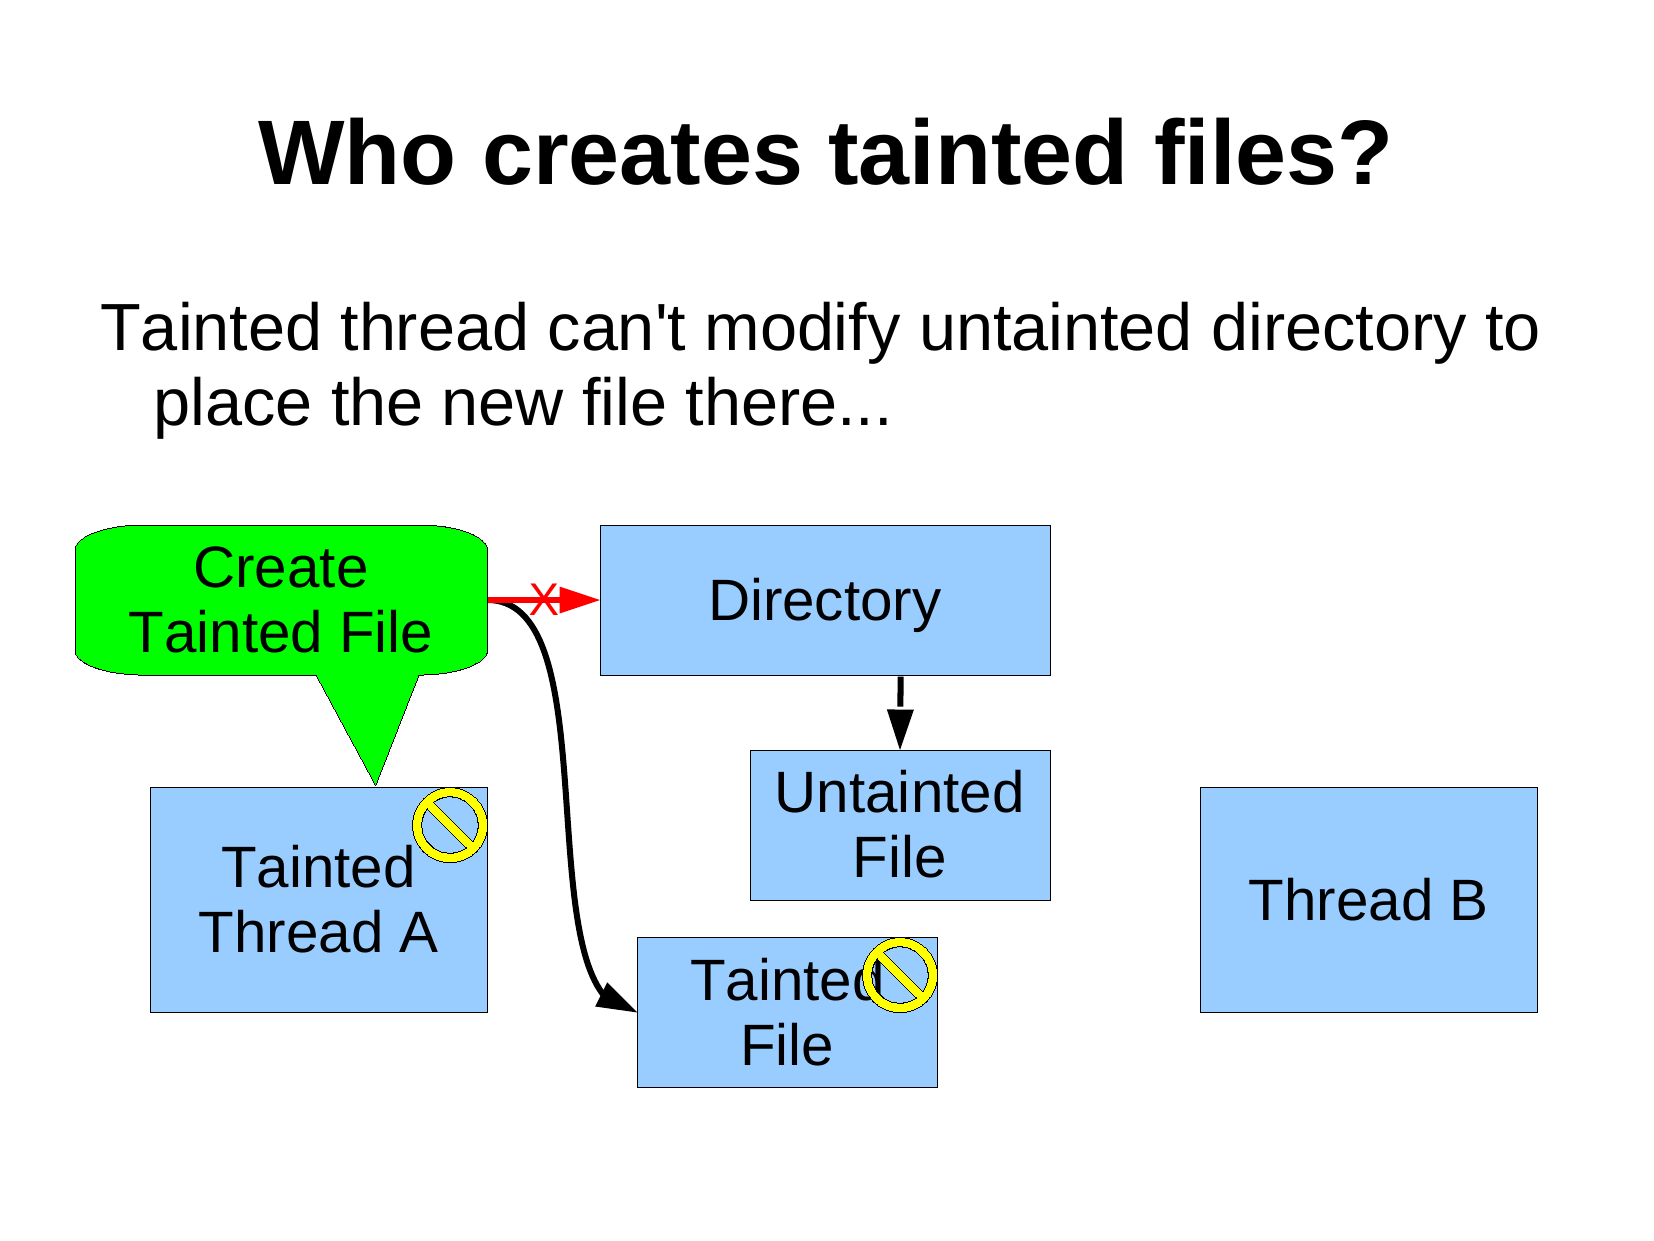

# Who creates tainted files?
Tainted thread can't modify untainted directory to place the new file there...
Create Tainted File
Directory
Untainted
File
Tainted
Thread A
Thread B
Tainted
File